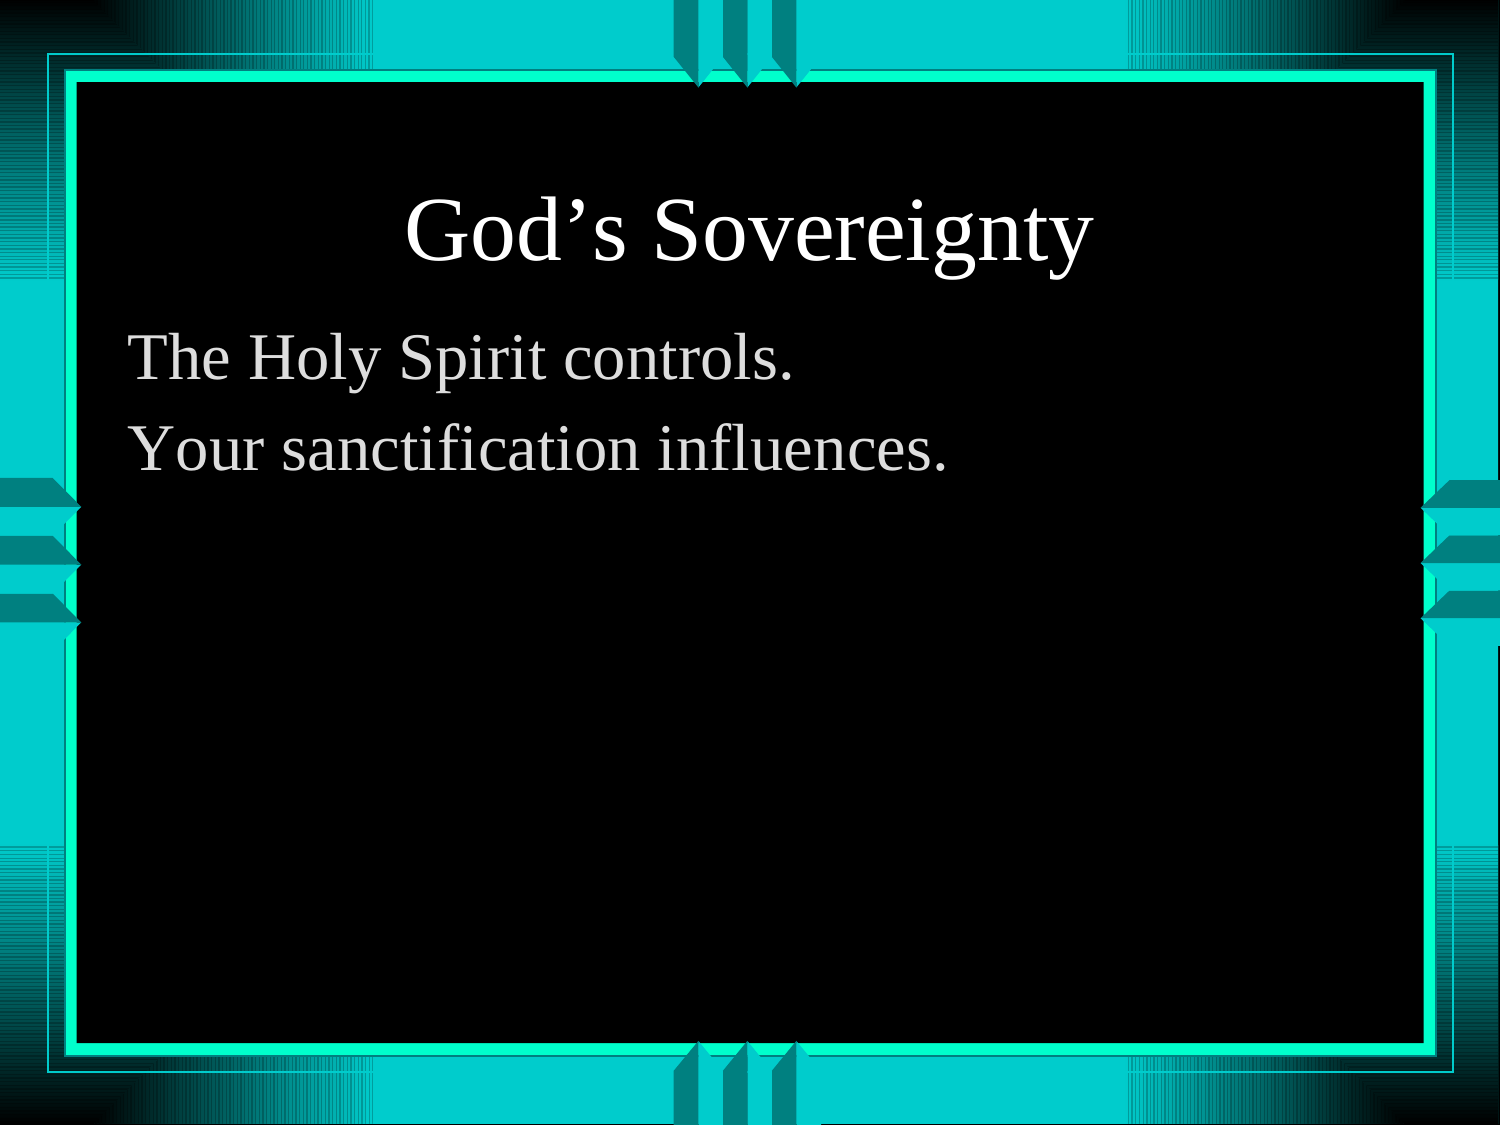

# God’s Sovereignty
The Holy Spirit controls.
Your sanctification influences.